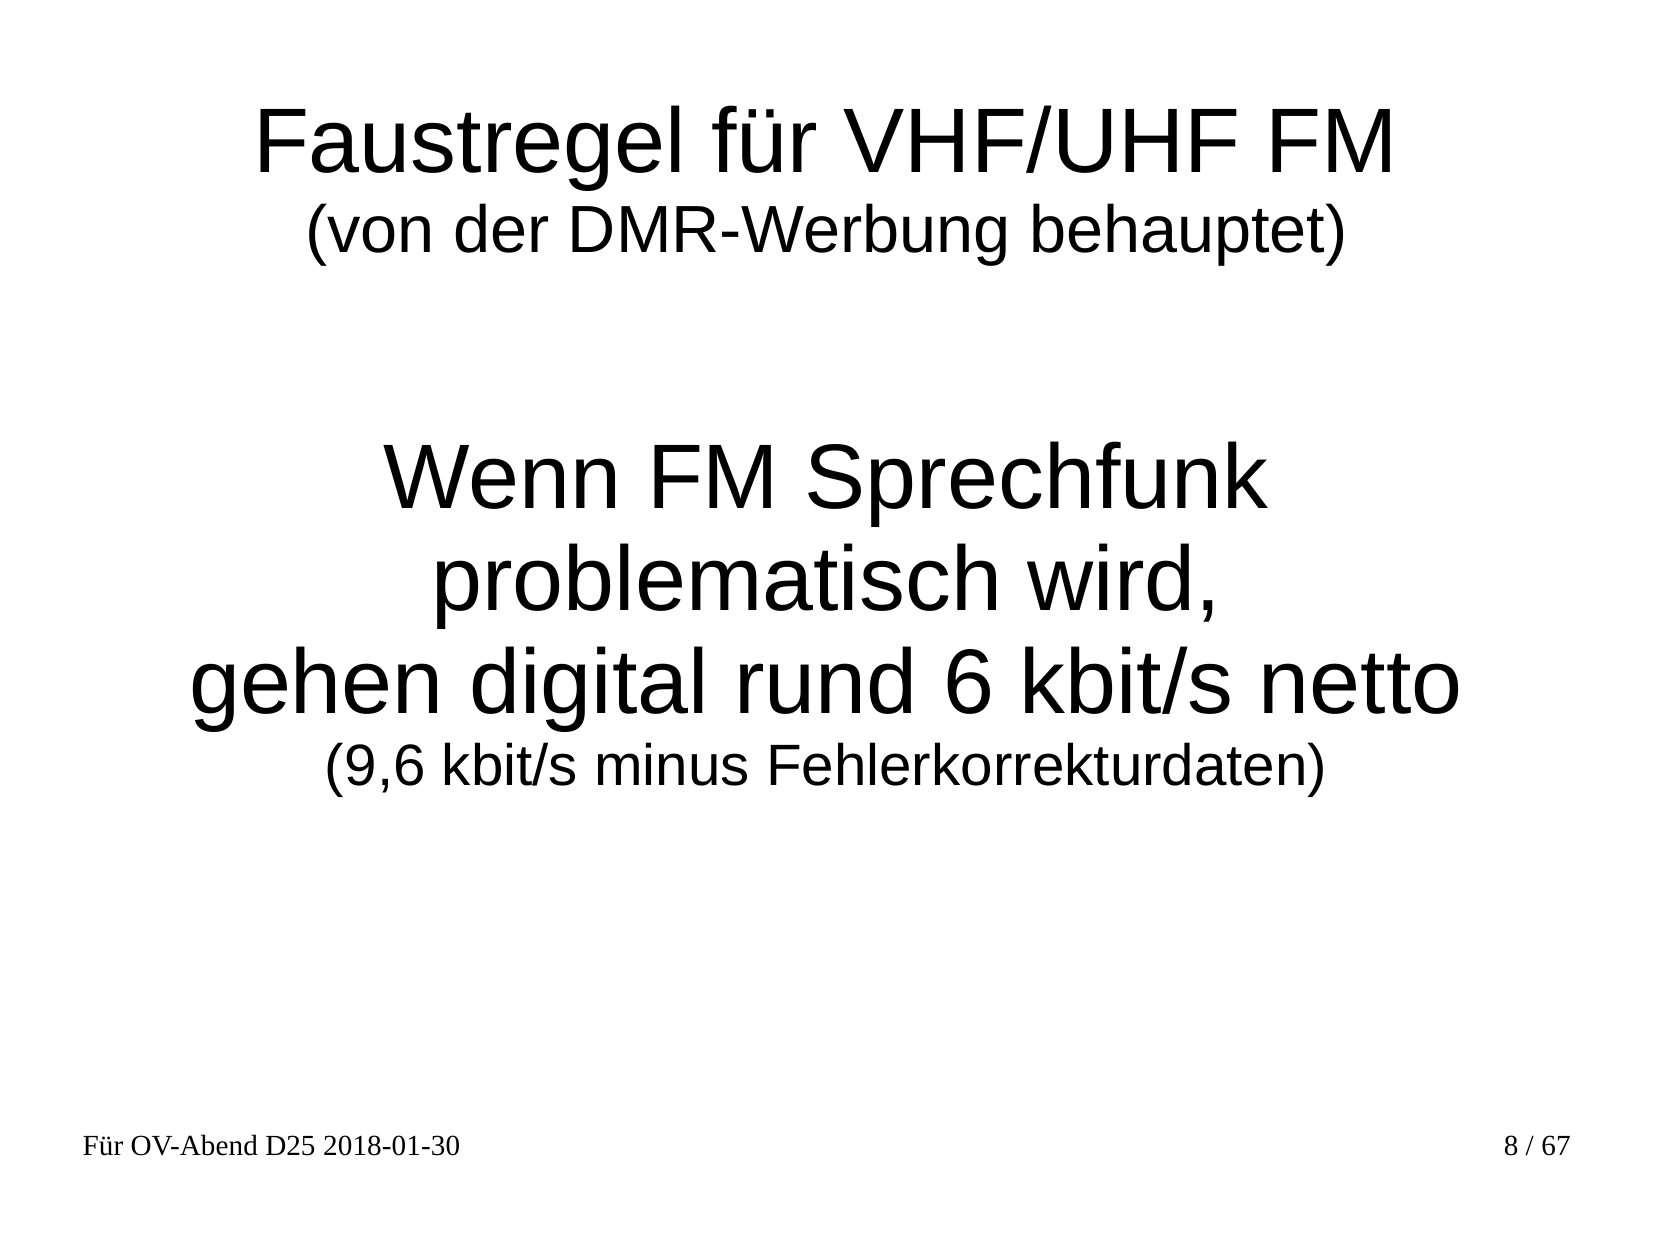

# Faustregel für VHF/UHF FM (von der DMR-Werbung behauptet)
Wenn FM Sprechfunk
problematisch wird,
gehen digital rund 6 kbit/s netto
(9,6 kbit/s minus Fehlerkorrekturdaten)
8